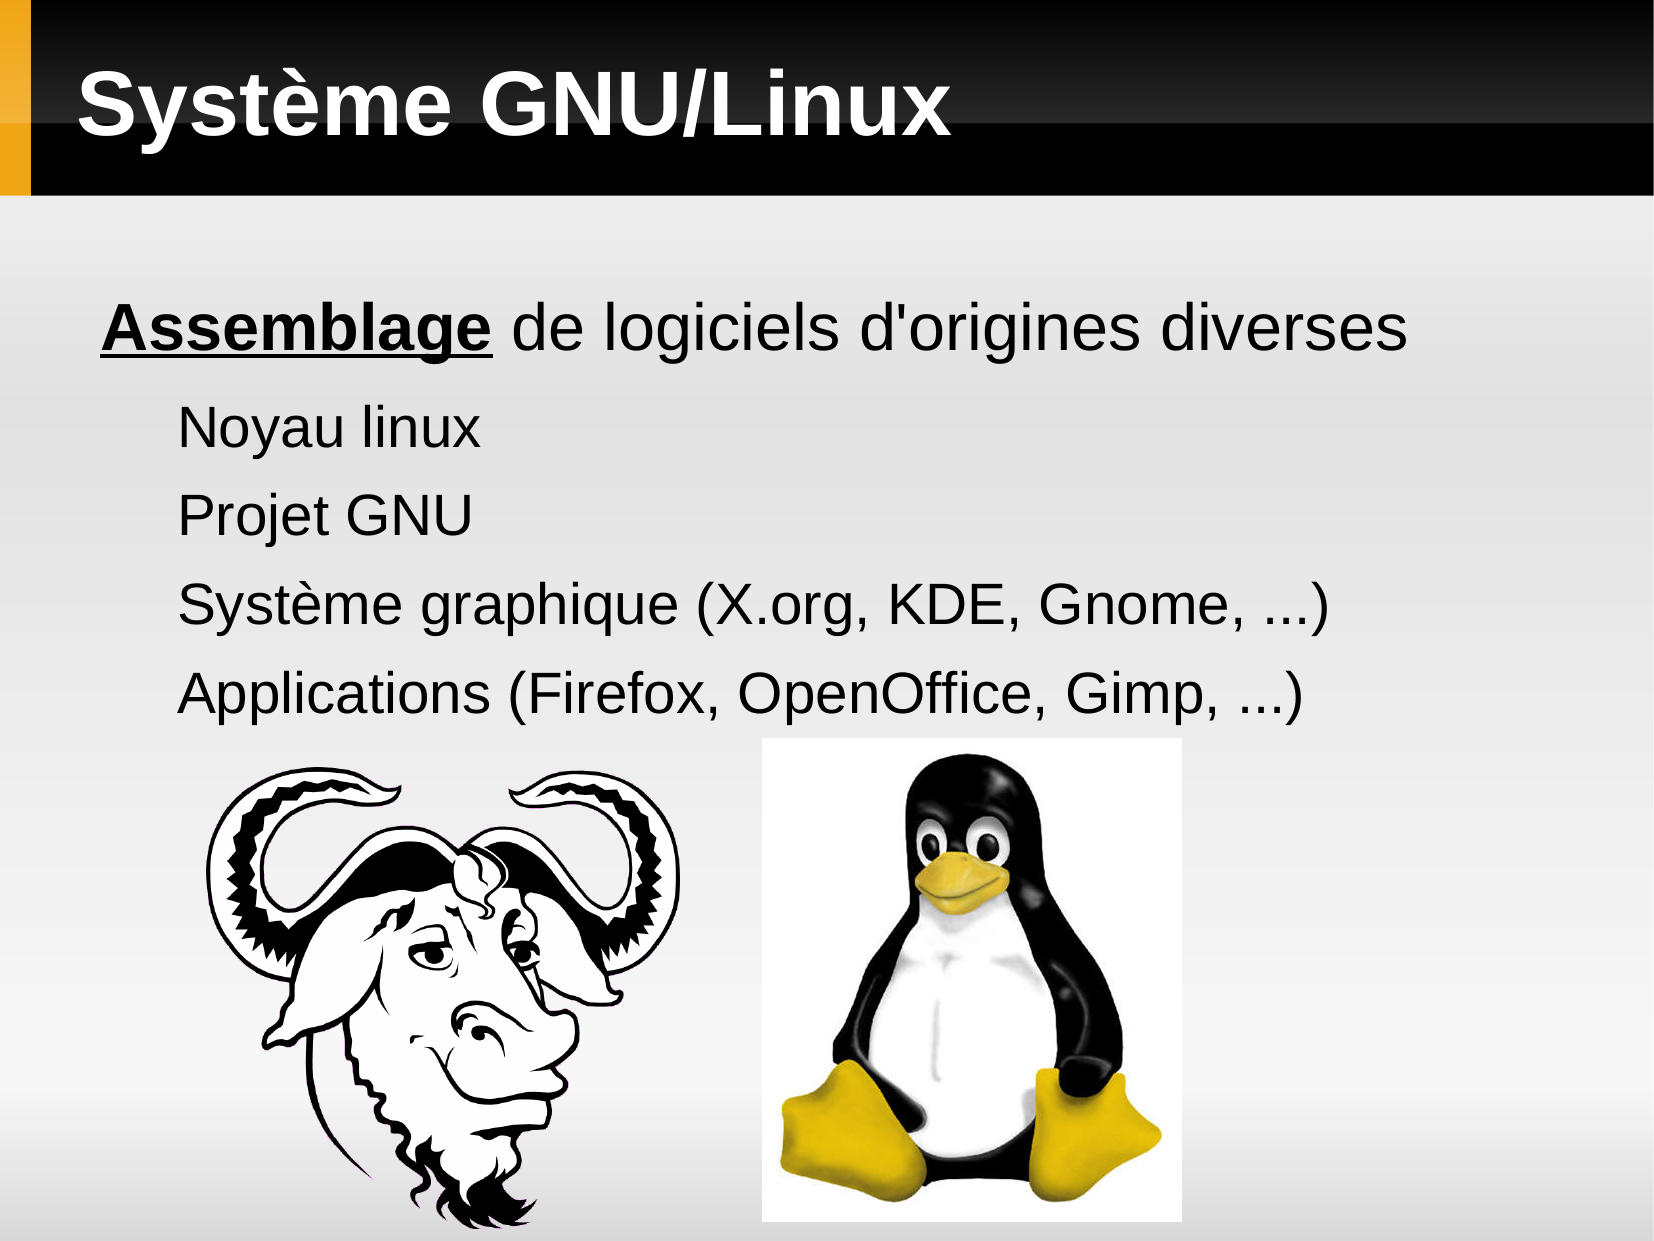

# Système GNU/Linux
Assemblage de logiciels d'origines diverses
Noyau linux
Projet GNU
Système graphique (X.org, KDE, Gnome, ...)
Applications (Firefox, OpenOffice, Gimp, ...)